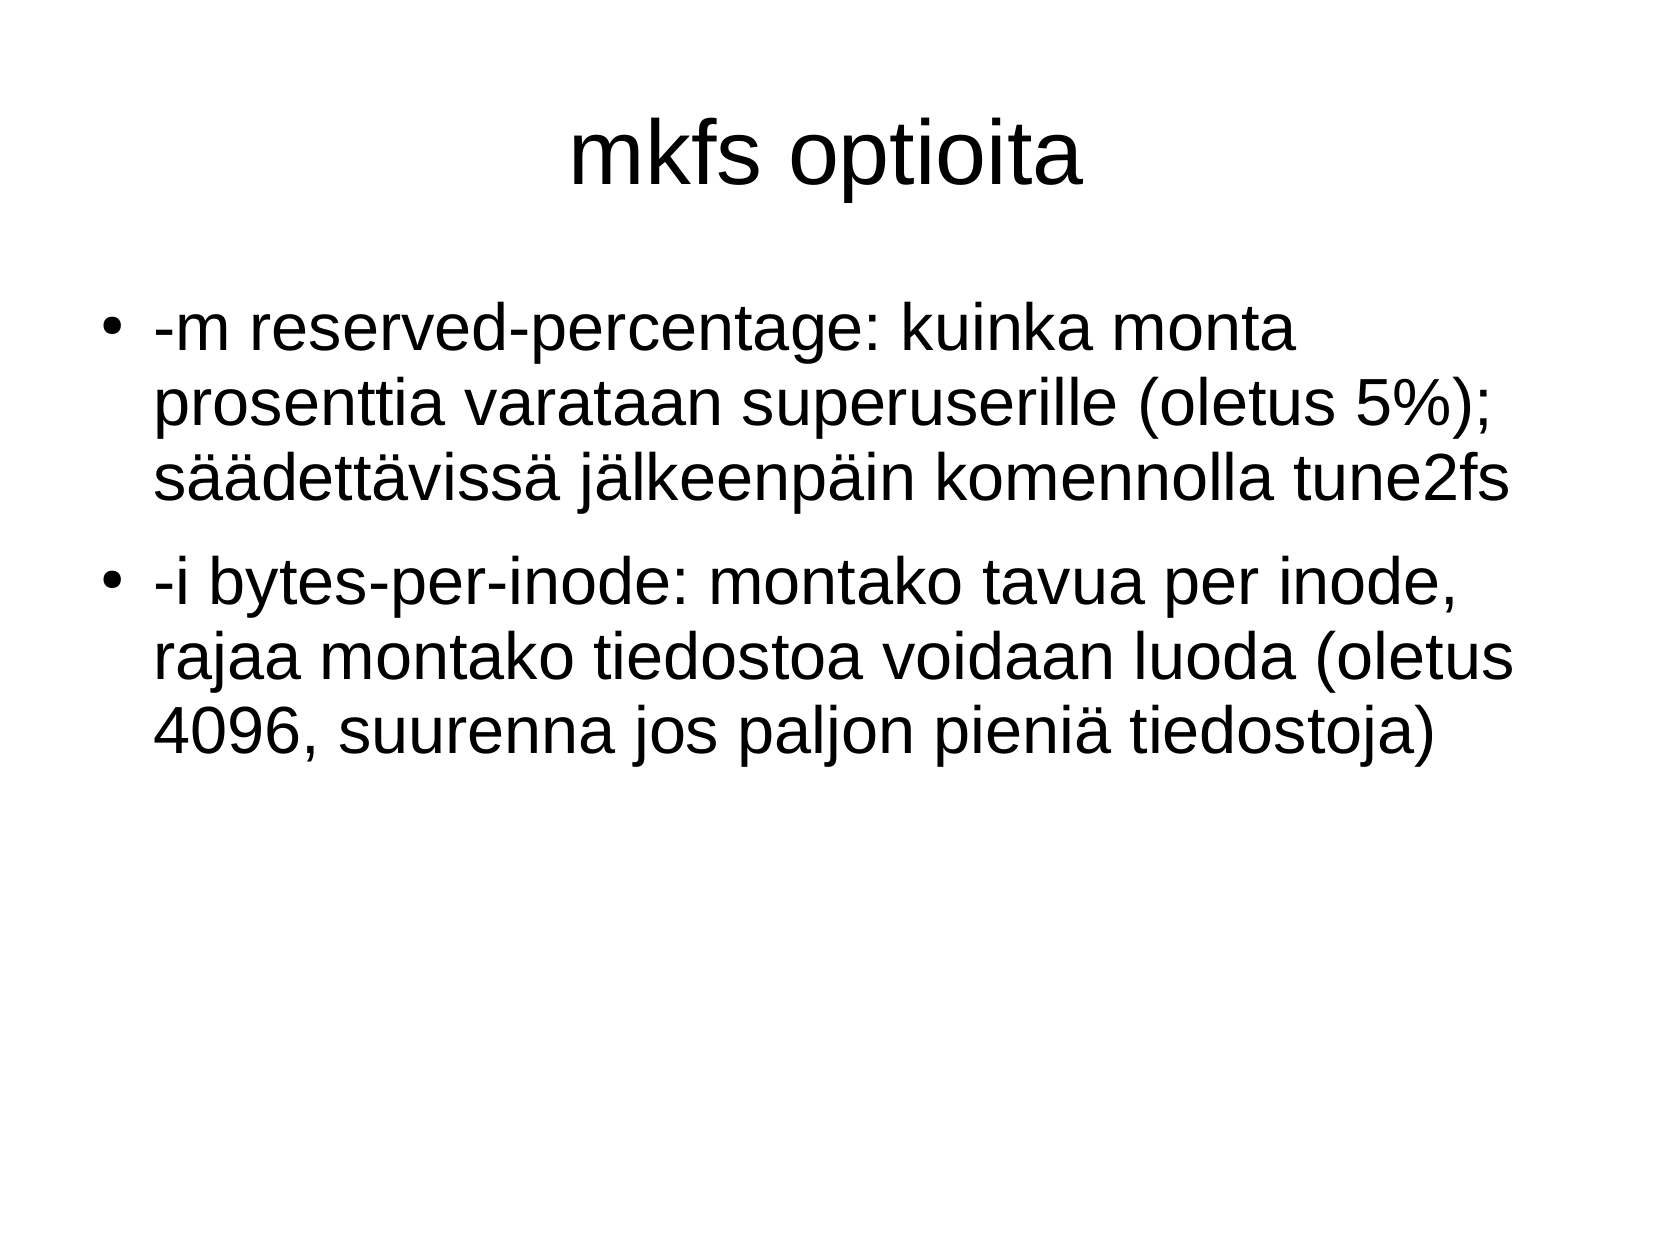

# mkfs optioita
-m reserved-percentage: kuinka monta prosenttia varataan superuserille (oletus 5%); säädettävissä jälkeenpäin komennolla tune2fs
-i bytes-per-inode: montako tavua per inode, rajaa montako tiedostoa voidaan luoda (oletus 4096, suurenna jos paljon pieniä tiedostoja)